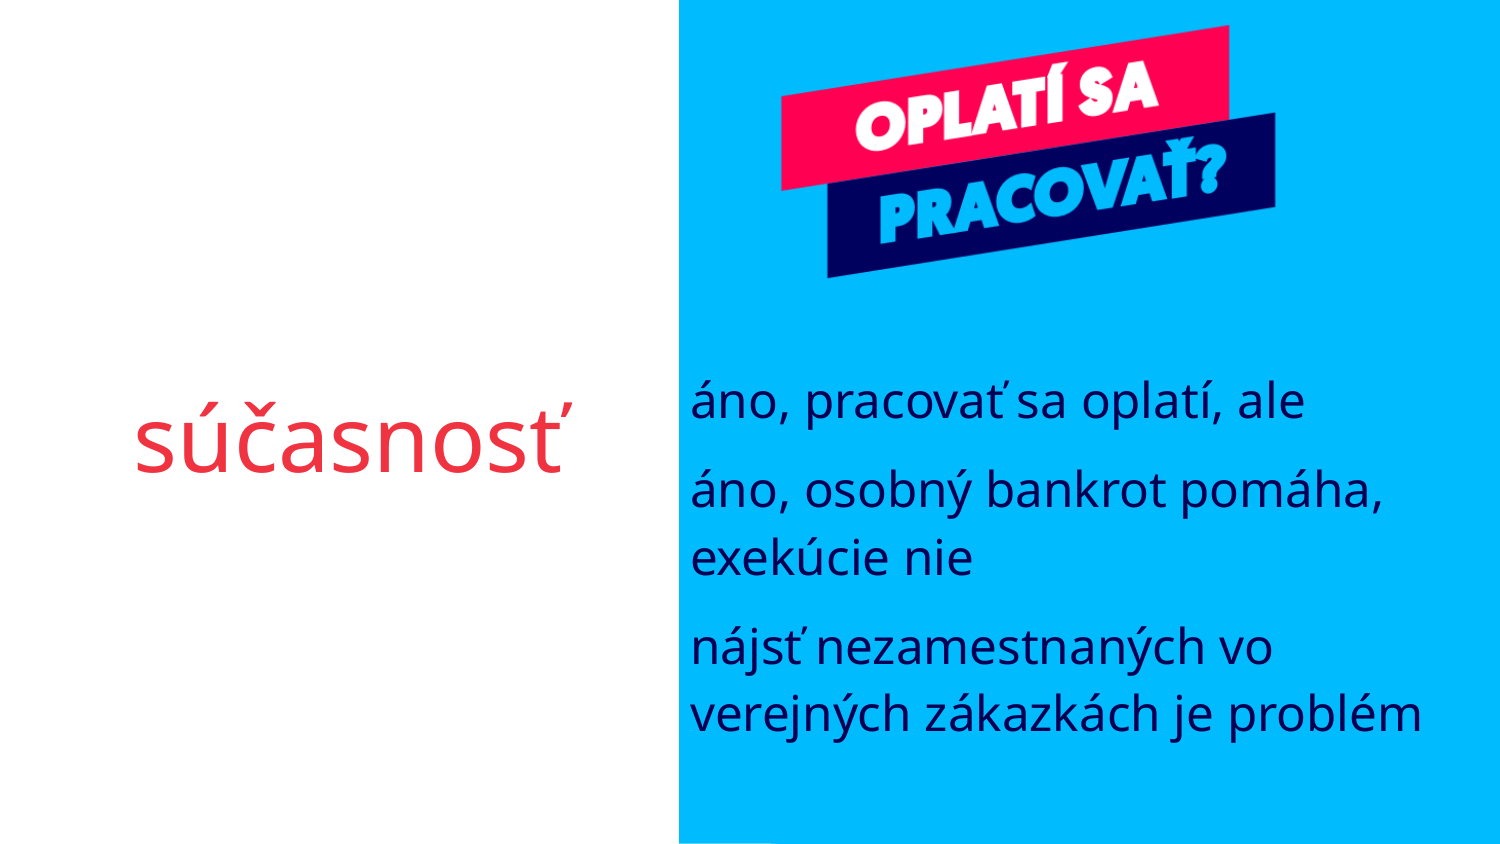

# súčasnosť
áno, pracovať sa oplatí, ale
áno, osobný bankrot pomáha, exekúcie nie
nájsť nezamestnaných vo verejných zákazkách je problém